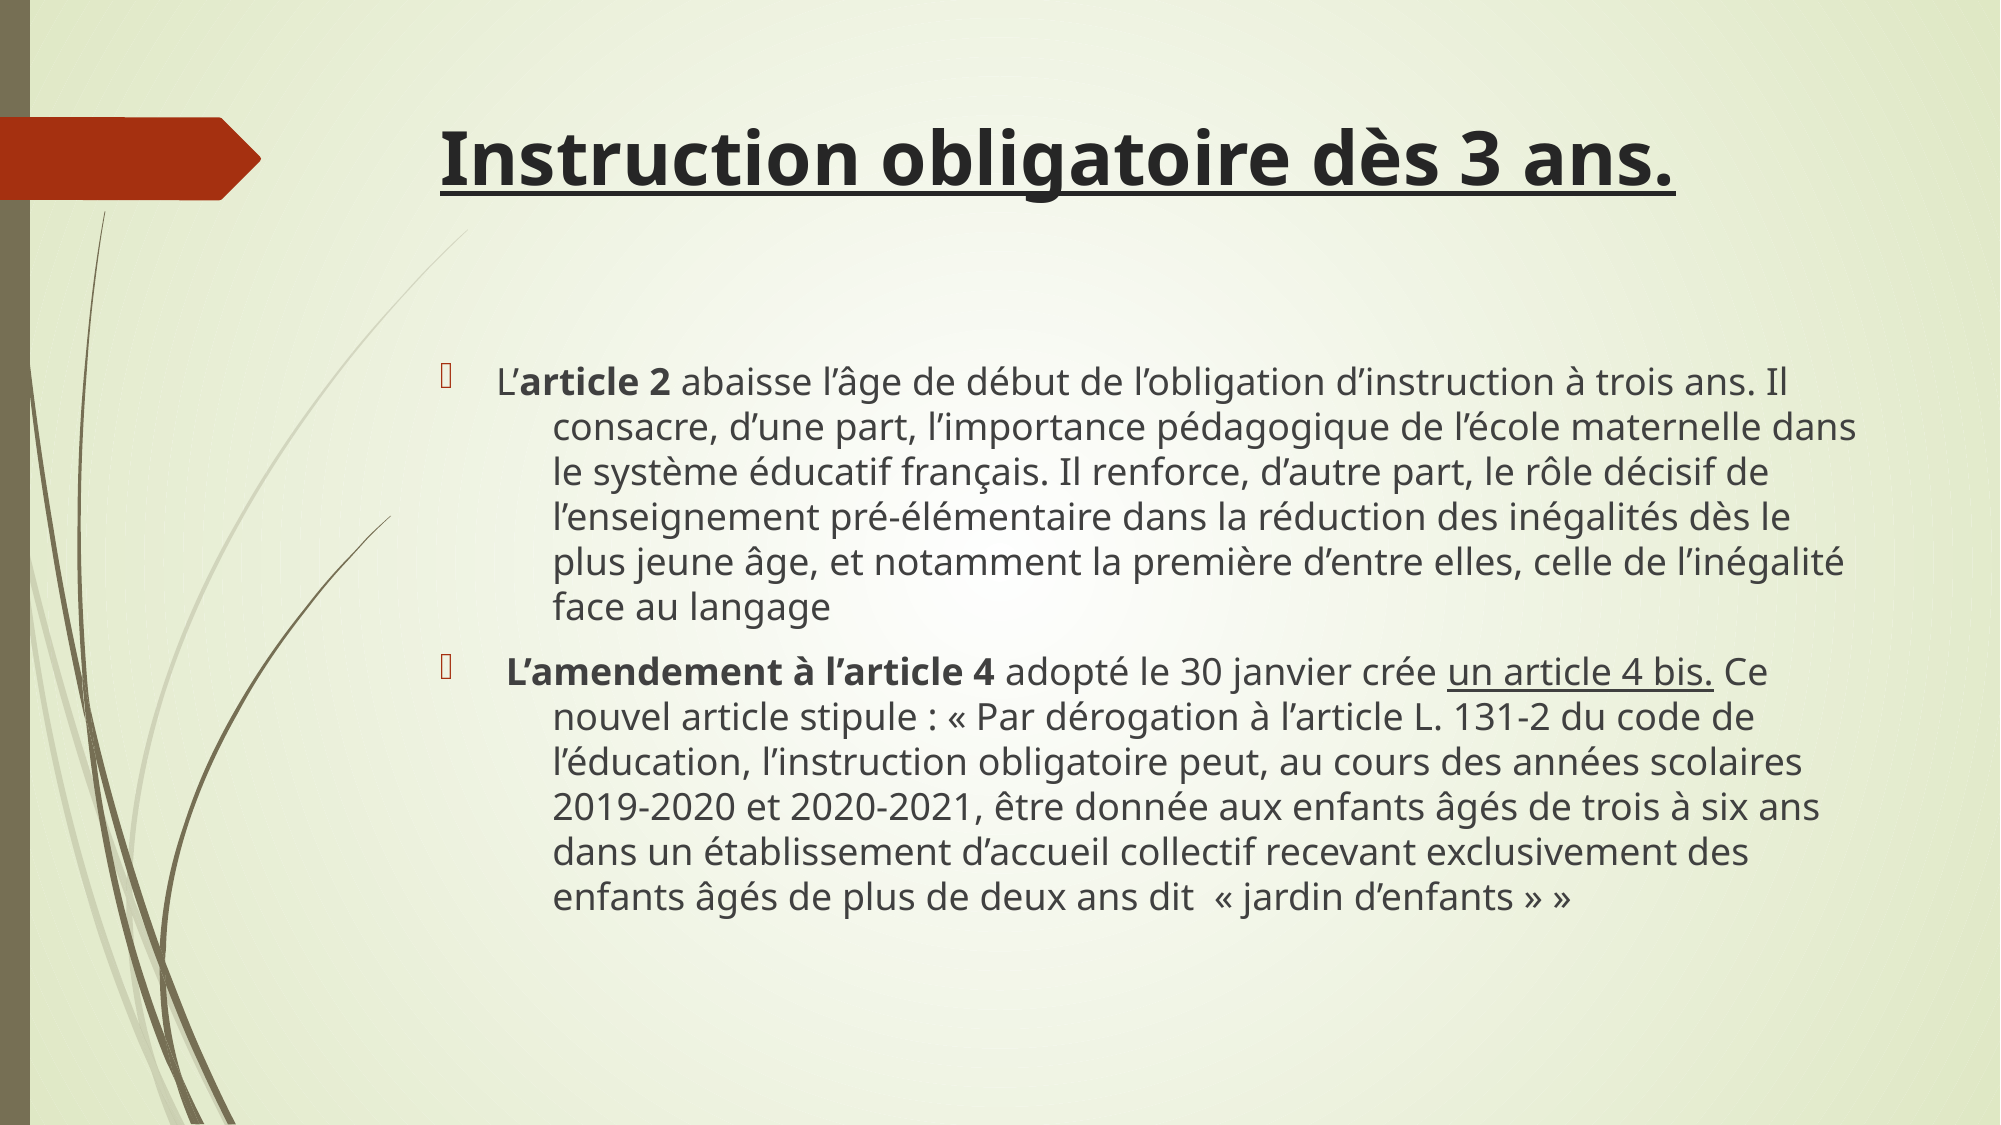

# Instruction obligatoire dès 3 ans.
L’article 2 abaisse l’âge de début de l’obligation d’instruction à trois ans. Il consacre, d’une part, l’importance pédagogique de l’école maternelle dans le système éducatif français. Il renforce, d’autre part, le rôle décisif de l’enseignement pré-élémentaire dans la réduction des inégalités dès le plus jeune âge, et notamment la première d’entre elles, celle de l’inégalité face au langage
 L’amendement à l’article 4 adopté le 30 janvier crée un article 4 bis. Ce nouvel article stipule : « Par dérogation à l’article L. 131-2 du code de l’éducation, l’instruction obligatoire peut, au cours des années scolaires 2019-2020 et 2020-2021, être donnée aux enfants âgés de trois à six ans dans un établissement d’accueil collectif recevant exclusivement des enfants âgés de plus de deux ans dit « jardin d’enfants » »